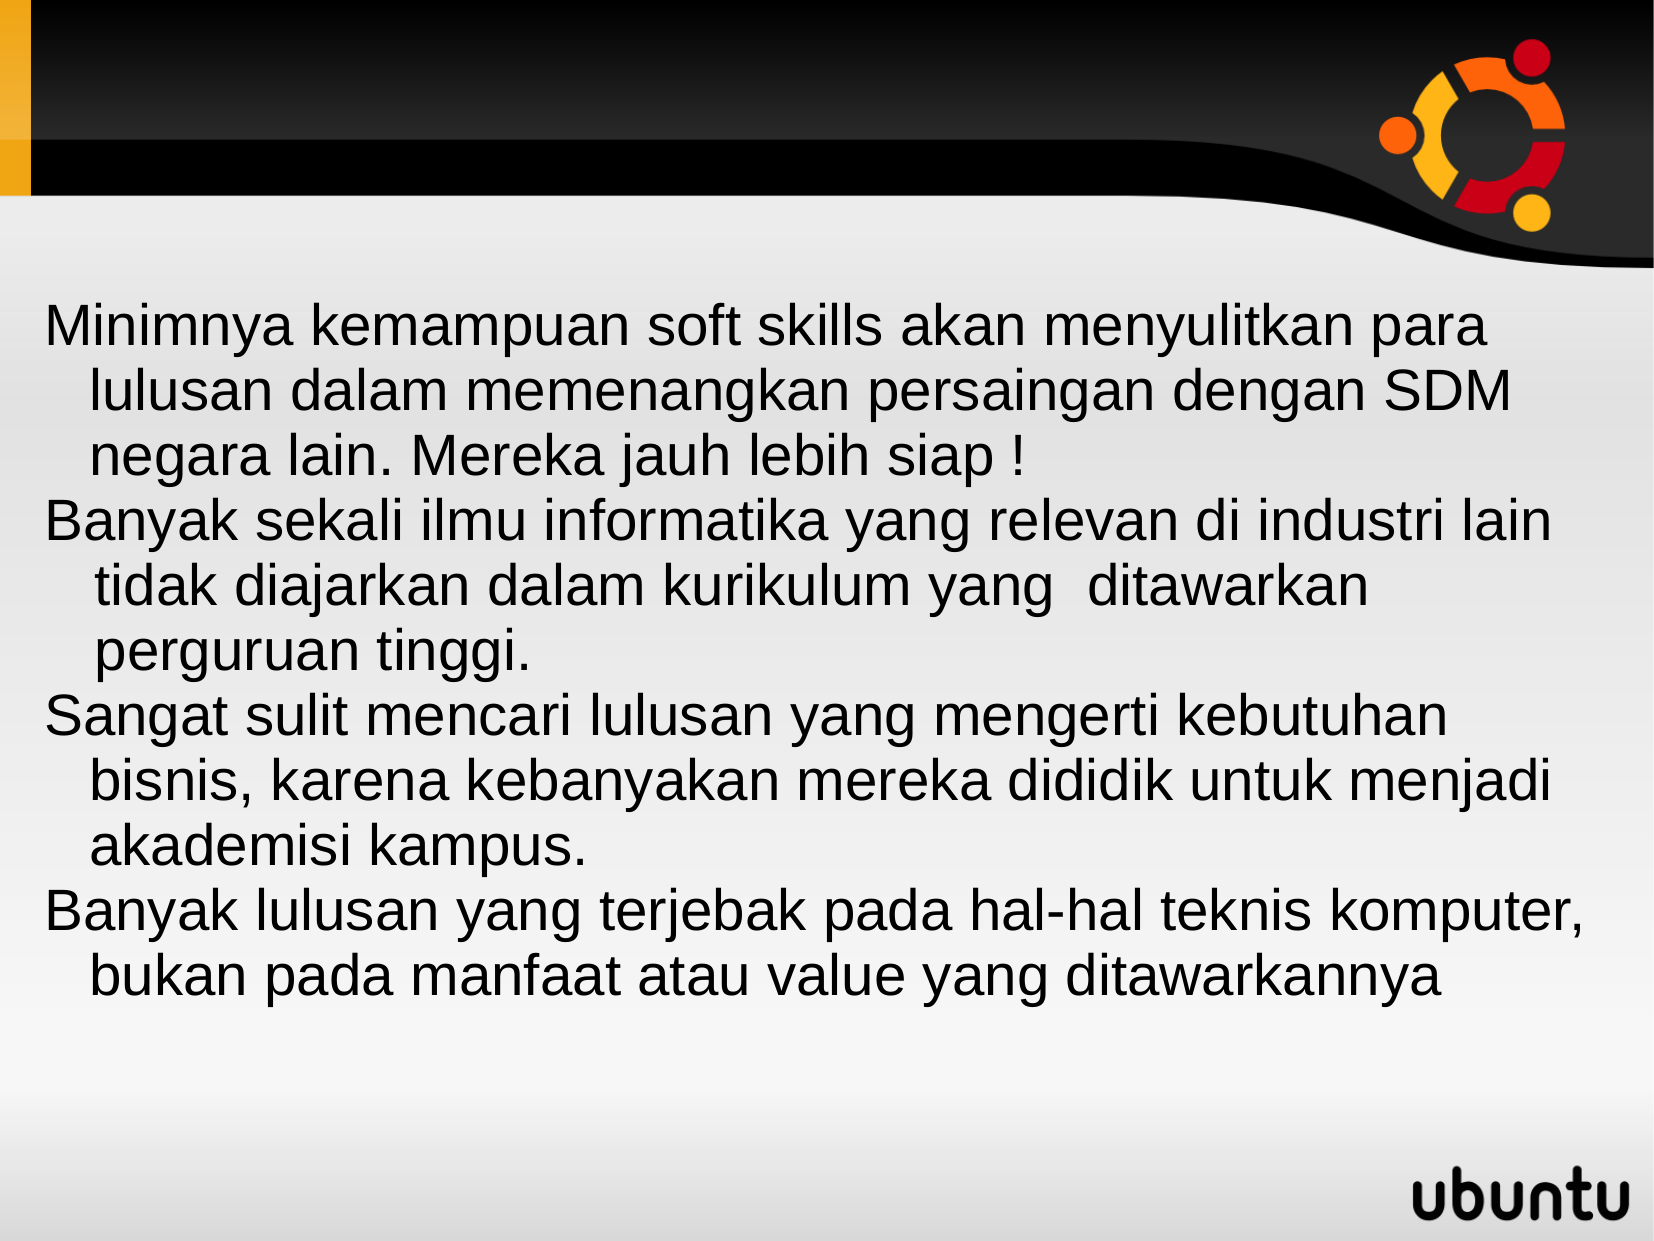

Minimnya kemampuan soft skills akan menyulitkan para lulusan dalam memenangkan persaingan dengan SDM negara lain. Mereka jauh lebih siap !
Banyak sekali ilmu informatika yang relevan di industri lain tidak diajarkan dalam kurikulum yang ditawarkan perguruan tinggi.
Sangat sulit mencari lulusan yang mengerti kebutuhan bisnis, karena kebanyakan mereka dididik untuk menjadi akademisi kampus.
Banyak lulusan yang terjebak pada hal-hal teknis komputer, bukan pada manfaat atau value yang ditawarkannya